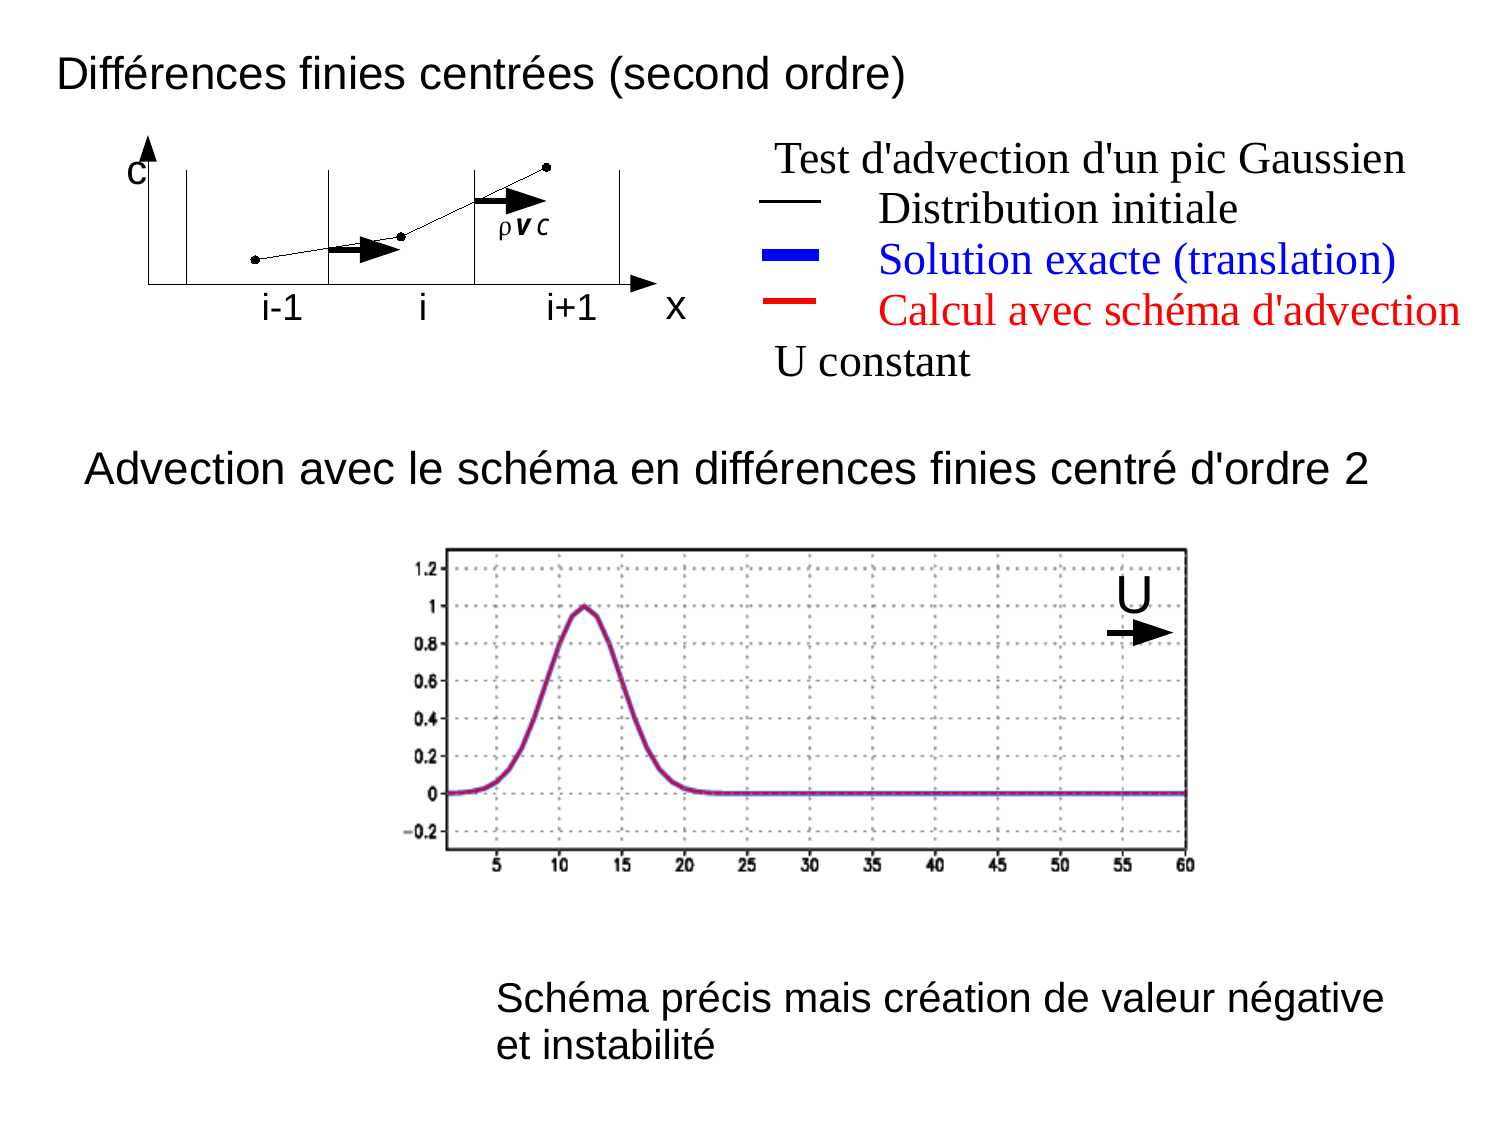

Différences finies centrées (second ordre)
Test d'advection d'un pic Gaussien
 Distribution initiale
 Solution exacte (translation)
 Calcul avec schéma d'advection
U constant
c
x
i
i-1
i+1
Advection avec le schéma en différences finies centré d'ordre 2
U
Schéma précis mais création de valeur négative
et instabilité